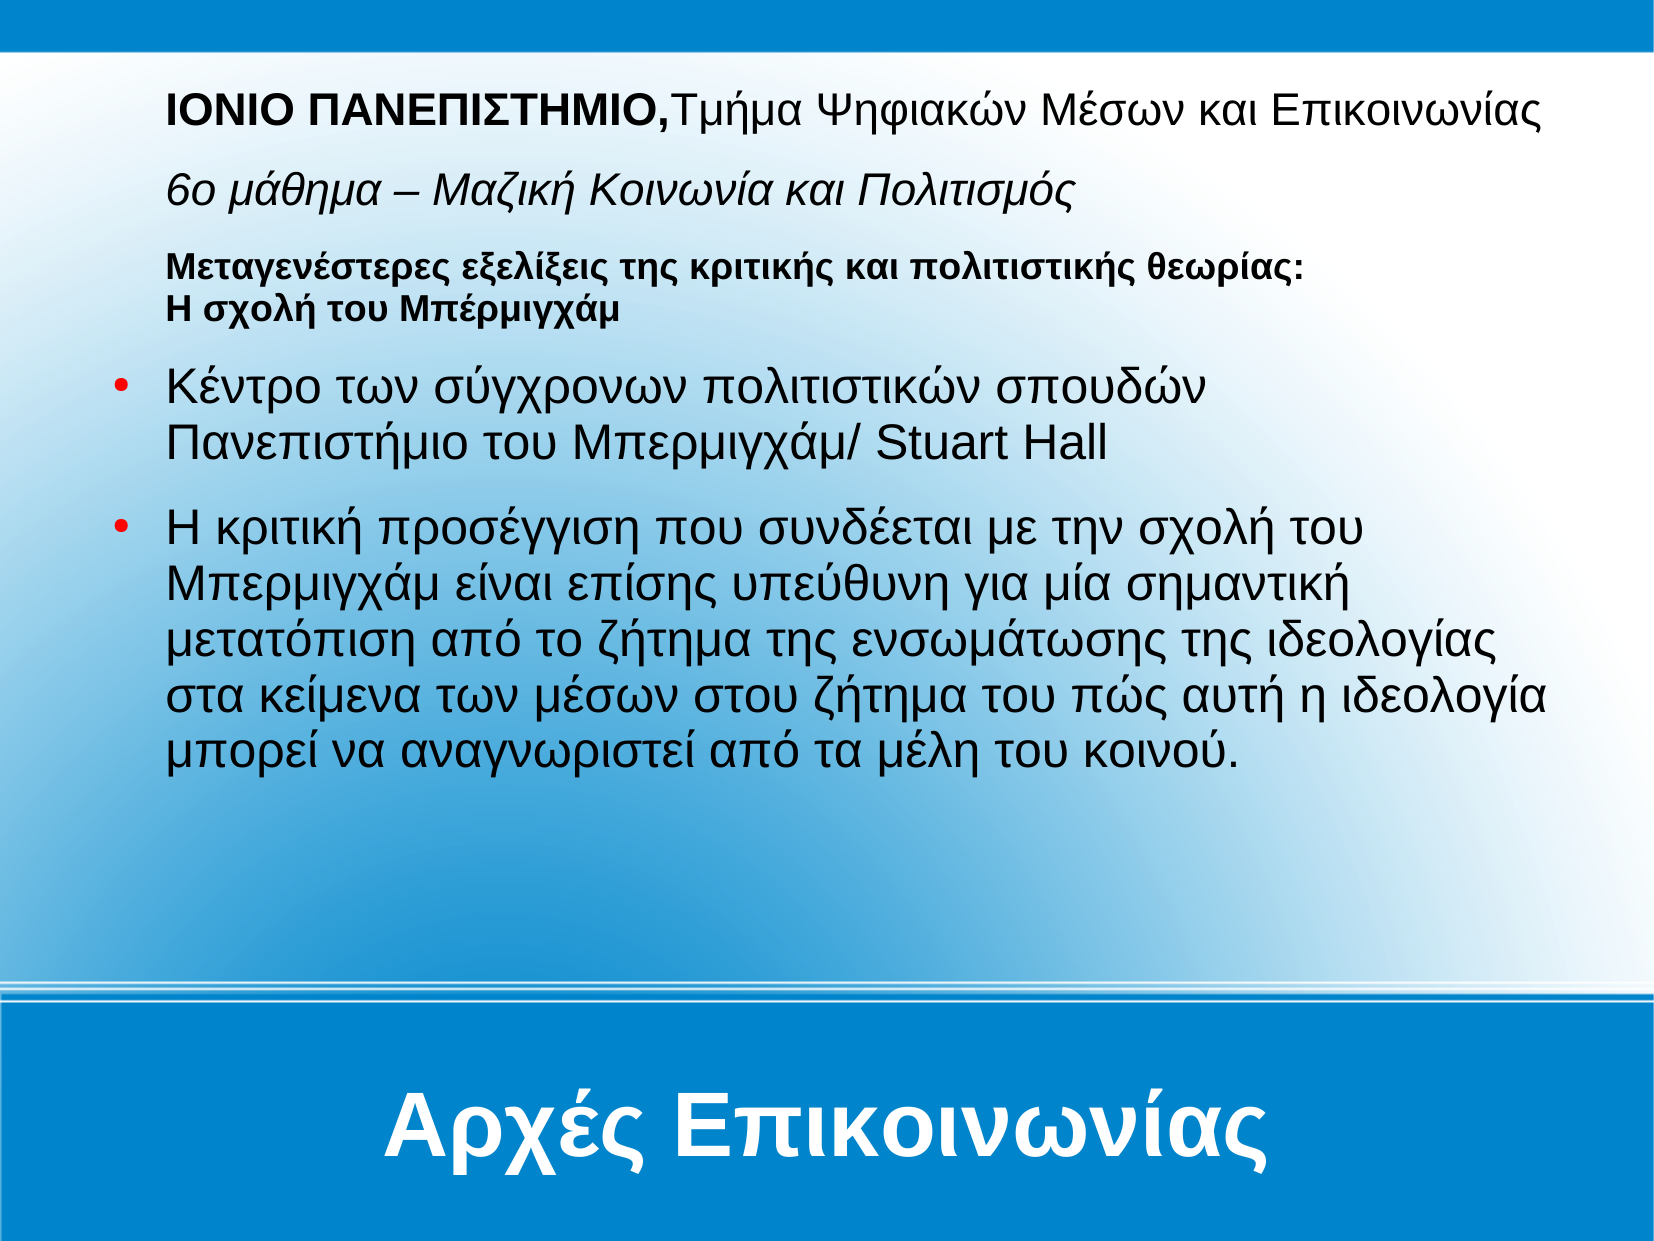

ΙΟΝΙΟ ΠΑΝΕΠΙΣΤΗΜΙΟ,Τμήμα Ψηφιακών Μέσων και Επικοινωνίας
6ο μάθημα – Μαζική Κοινωνία και Πολιτισμός
Μεταγενέστερες εξελίξεις της κριτικής και πολιτιστικής θεωρίας:
Η σχολή του Μπέρμιγχάμ
Κέντρο των σύγχρονων πολιτιστικών σπουδών
Πανεπιστήμιο του Μπερμιγχάμ/ Stuart Hall
Η κριτική προσέγγιση που συνδέεται με την σχολή του Μπερμιγχάμ είναι επίσης υπεύθυνη για μία σημαντική μετατόπιση από το ζήτημα της ενσωμάτωσης της ιδεολογίας στα κείμενα των μέσων στου ζήτημα του πώς αυτή η ιδεολογία μπορεί να αναγνωριστεί από τα μέλη του κοινού.
# Αρχές Επικοινωνίας